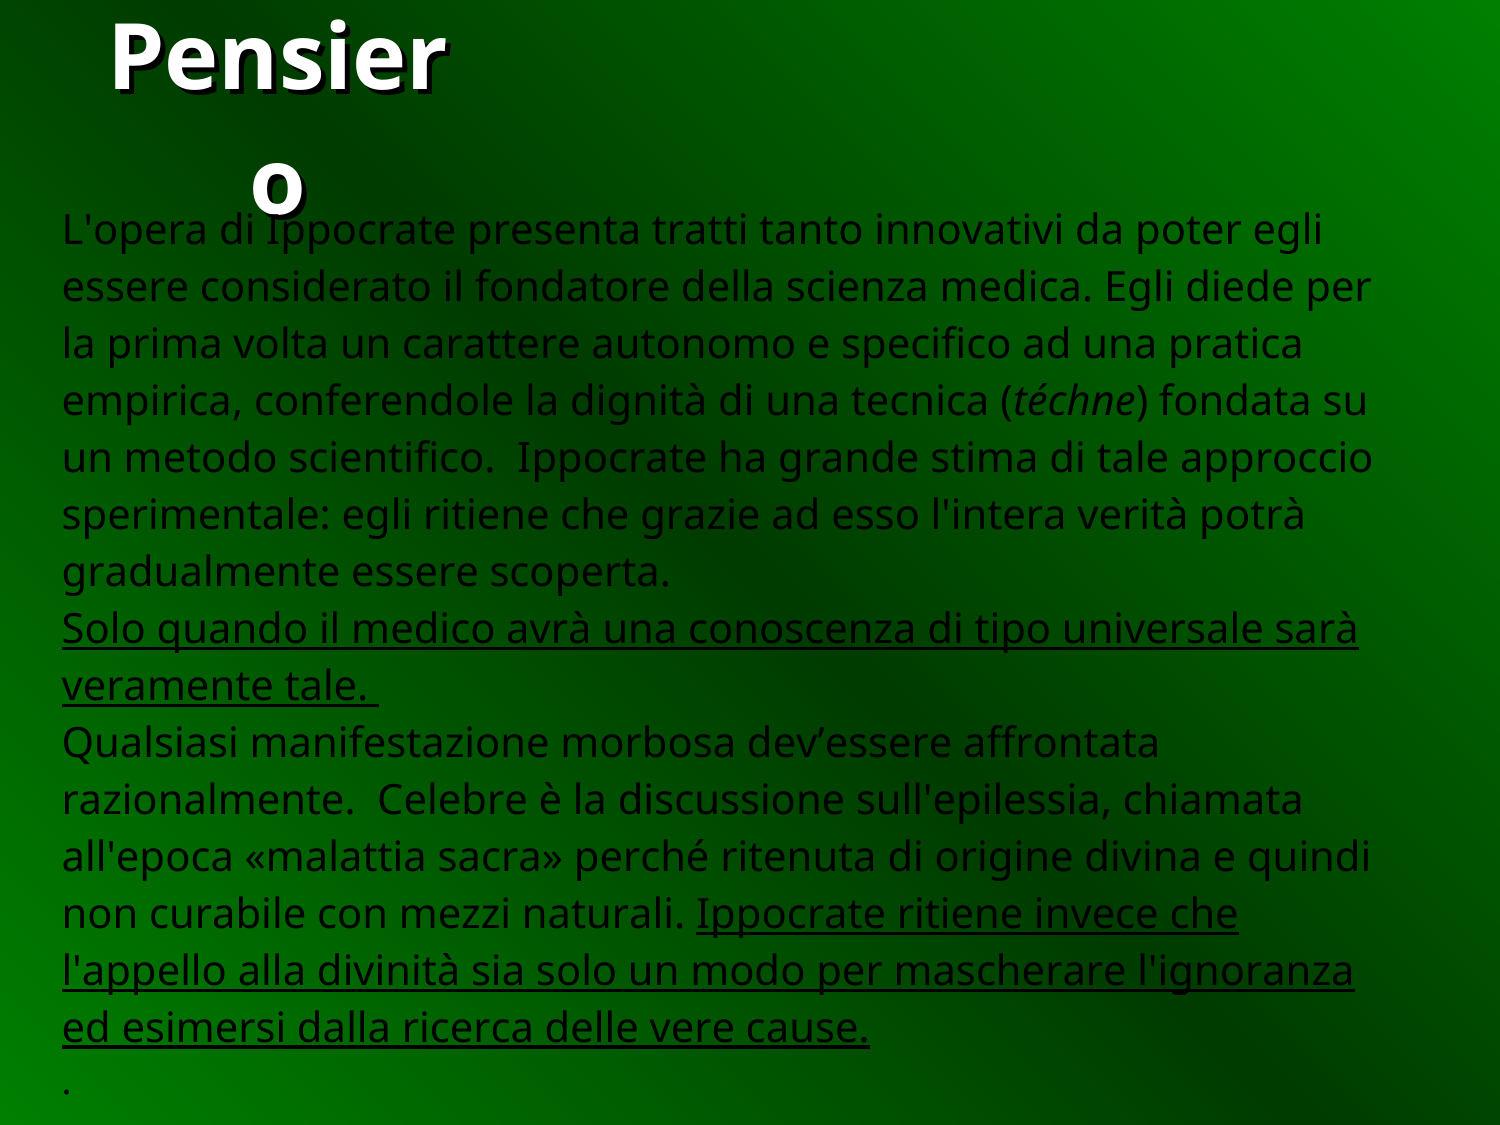

# Pensiero
L'opera di Ippocrate presenta tratti tanto innovativi da poter egli essere considerato il fondatore della scienza medica. Egli diede per la prima volta un carattere autonomo e specifico ad una pratica empirica, conferendole la dignità di una tecnica (téchne) fondata su un metodo scientifico. Ippocrate ha grande stima di tale approccio sperimentale: egli ritiene che grazie ad esso l'intera verità potrà gradualmente essere scoperta.
Solo quando il medico avrà una conoscenza di tipo universale sarà veramente tale.
Qualsiasi manifestazione morbosa dev’essere affrontata razionalmente. Celebre è la discussione sull'epilessia, chiamata all'epoca «malattia sacra» perché ritenuta di origine divina e quindi non curabile con mezzi naturali. Ippocrate ritiene invece che l'appello alla divinità sia solo un modo per mascherare l'ignoranza ed esimersi dalla ricerca delle vere cause.
.